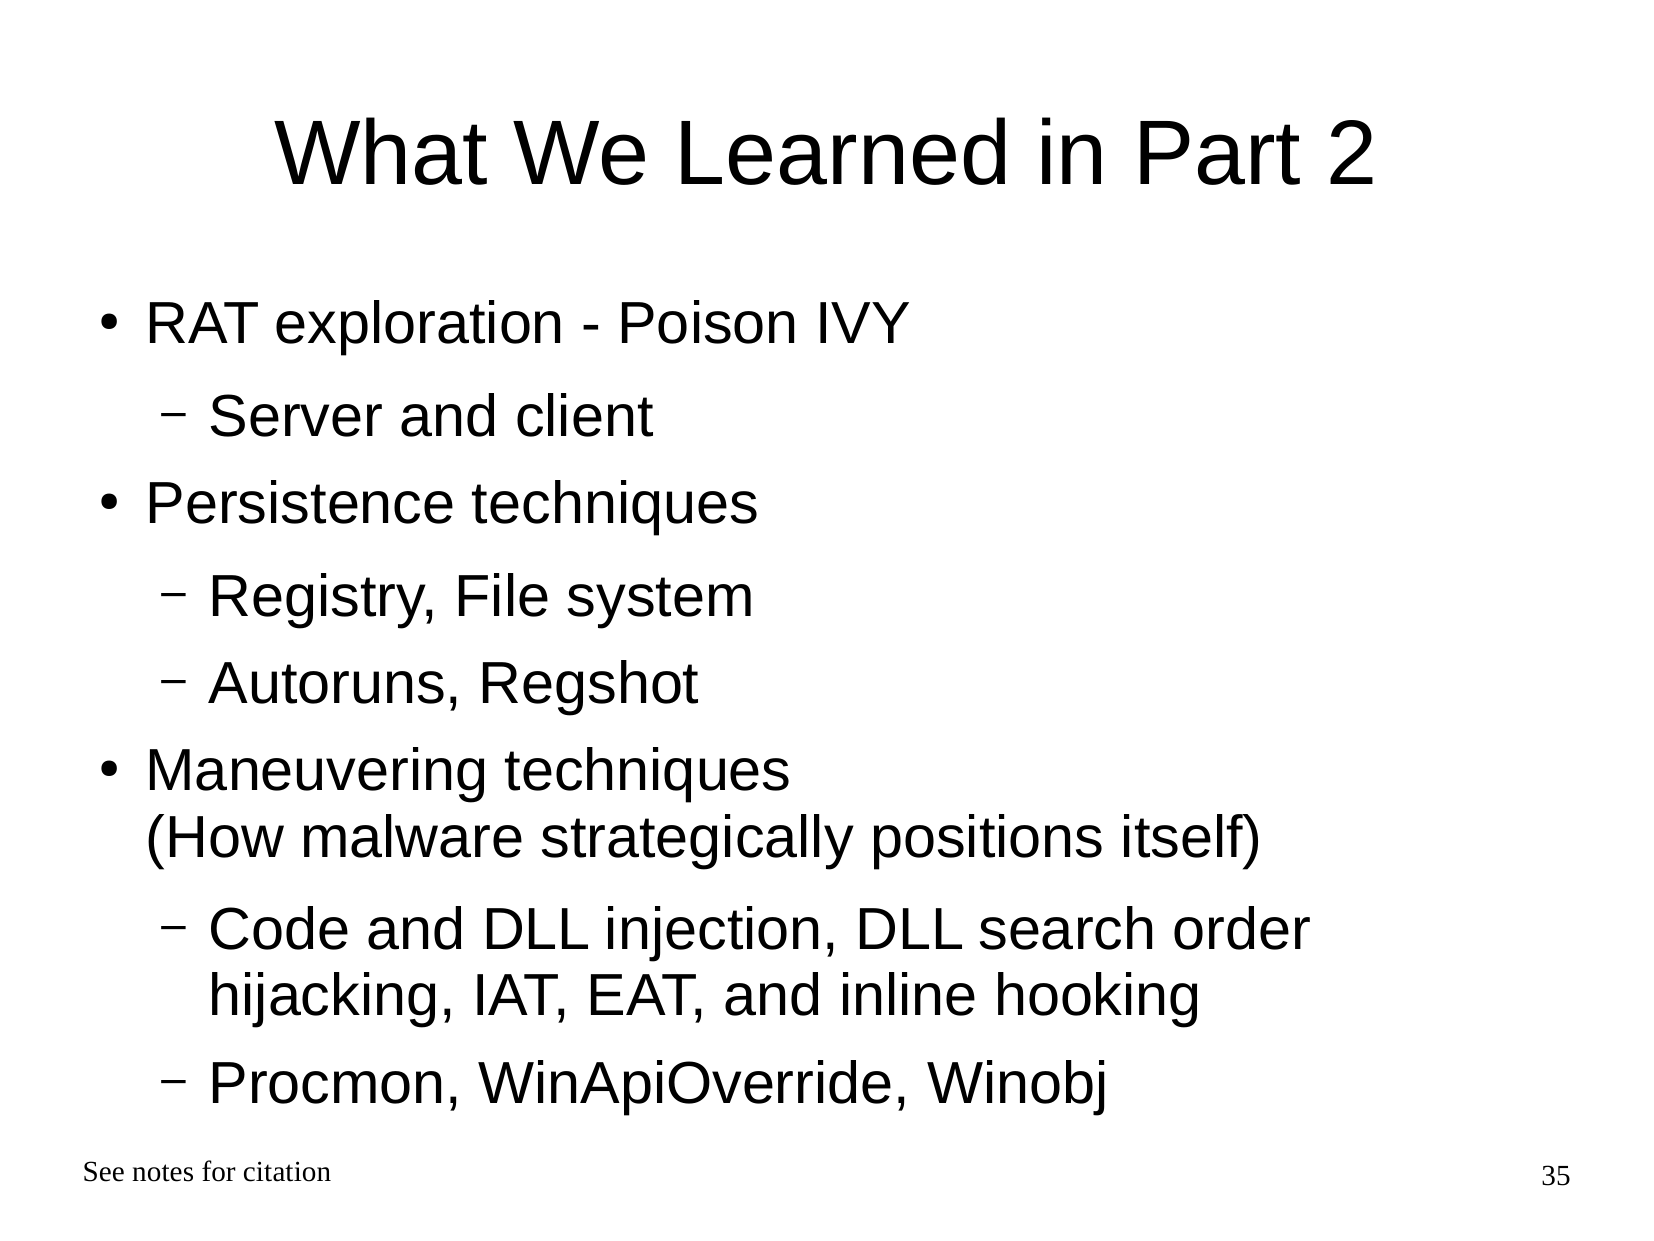

# What We Learned in Part 2
RAT exploration - Poison IVY
Server and client
Persistence techniques
Registry, File system
Autoruns, Regshot
Maneuvering techniques
(How malware strategically positions itself)
Code and DLL injection, DLL search order hijacking, IAT, EAT, and inline hooking
Procmon, WinApiOverride, Winobj
See notes for citation
35